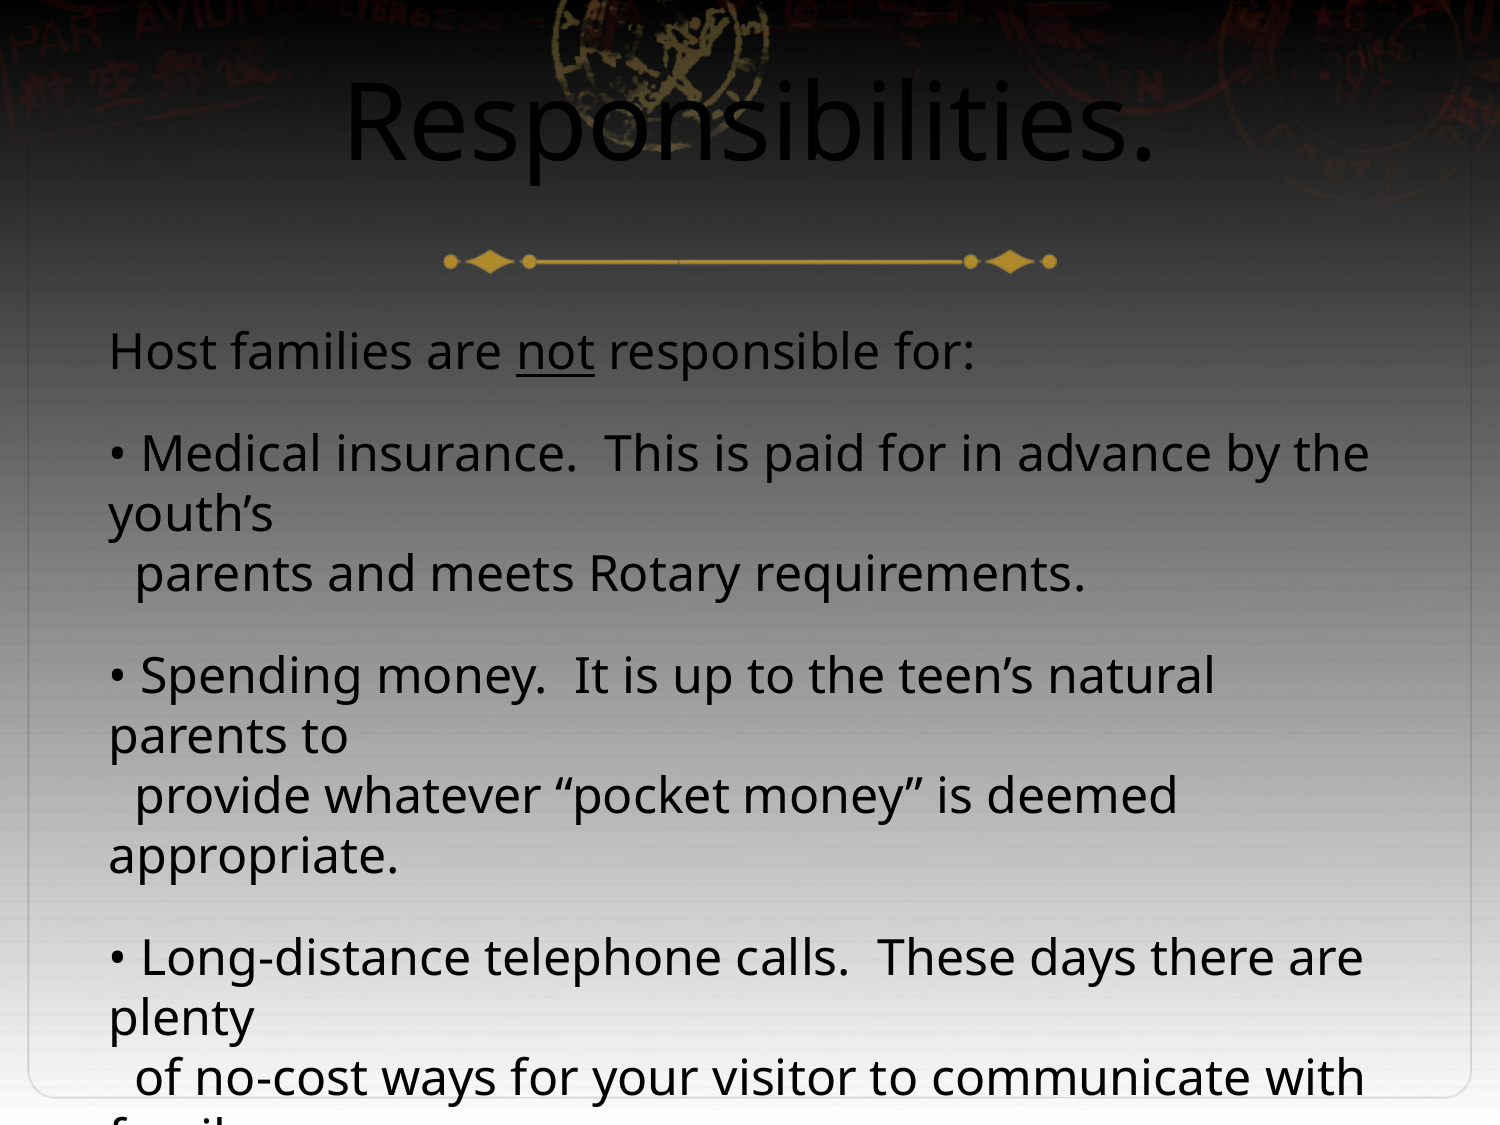

# Responsibilities.
Host families are not responsible for:
• Medical insurance. This is paid for in advance by the youth’s
 parents and meets Rotary requirements.
• Spending money. It is up to the teen’s natural parents to
 provide whatever “pocket money” is deemed appropriate.
• Long-distance telephone calls. These days there are plenty
 of no-cost ways for your visitor to communicate with family
 and friends back home.